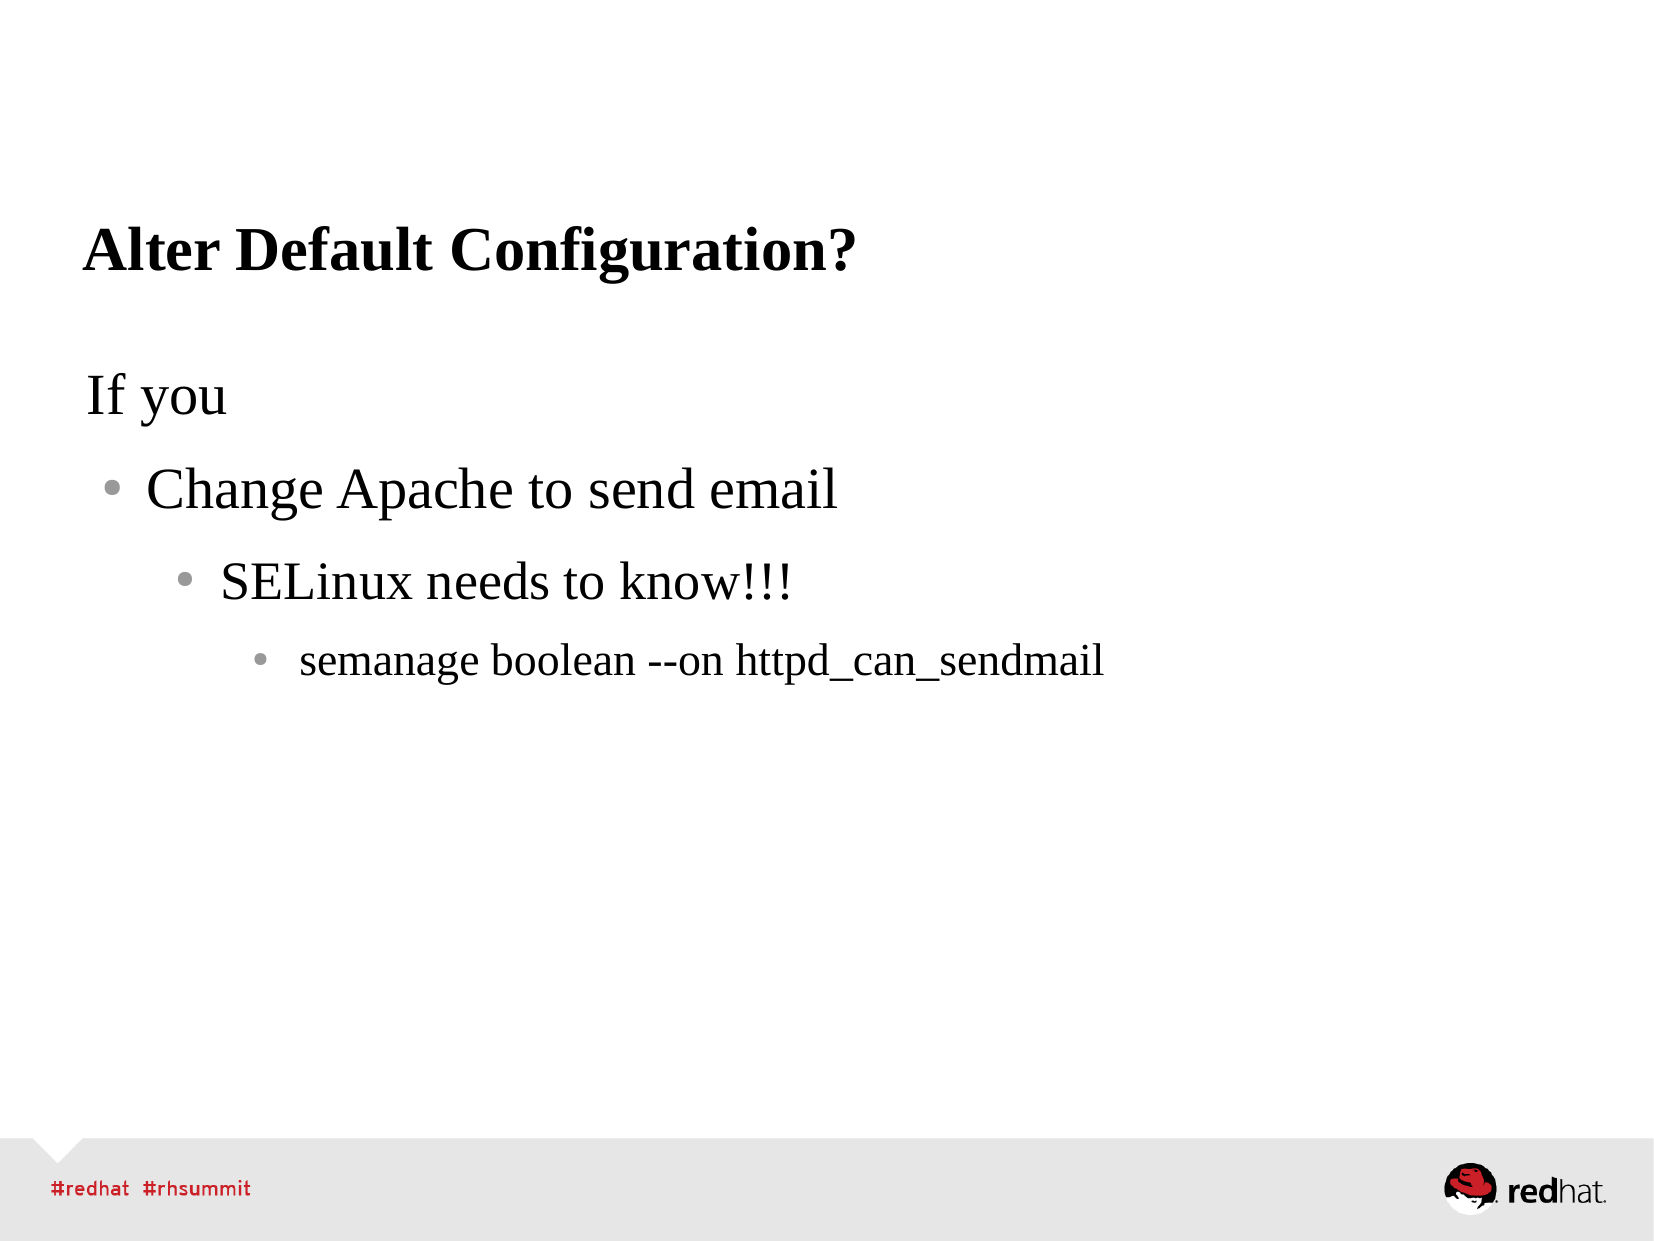

# Alter Default Configuration?
If you
Change Apache to send email
SELinux needs to know!!!
semanage boolean --on httpd_can_sendmail